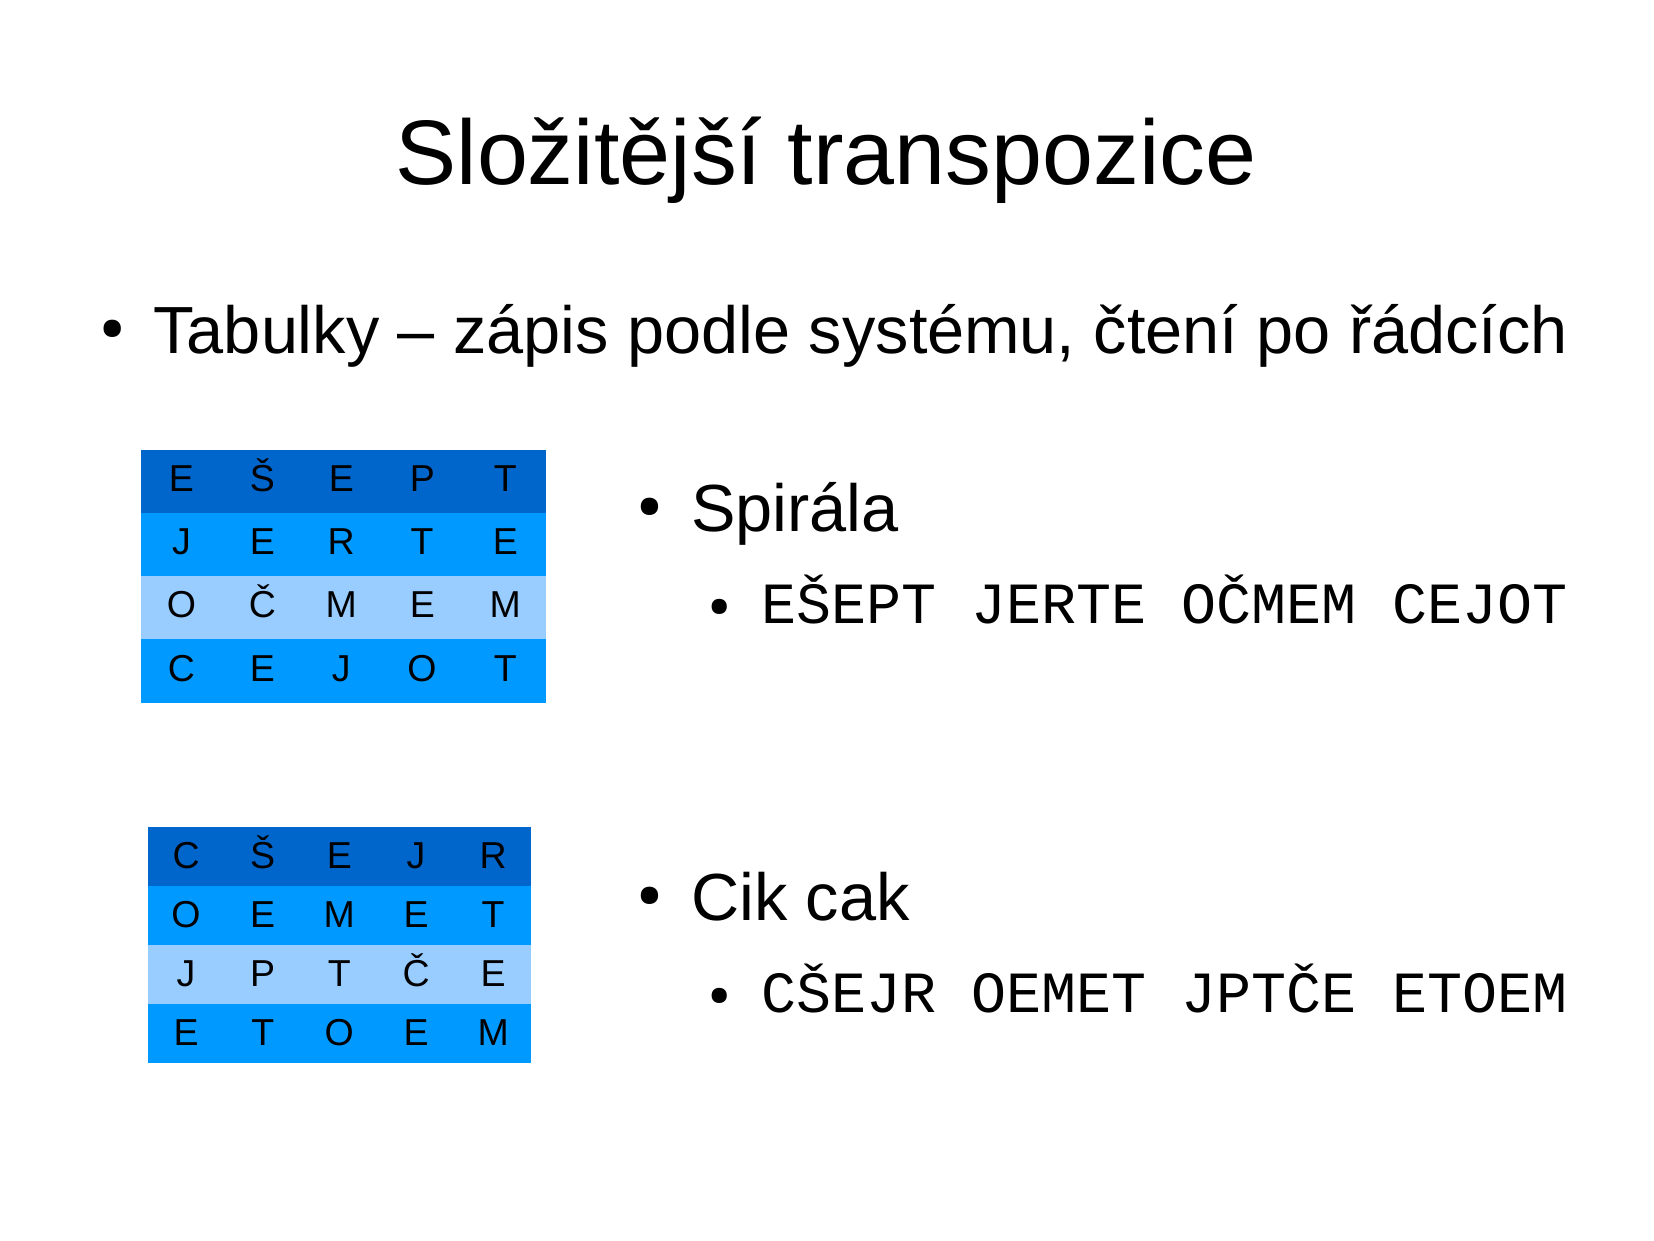

# Složitější transpozice
Tabulky – zápis podle systému, čtení po řádcích
| E | Š | E | P | T |
| --- | --- | --- | --- | --- |
| J | E | R | T | E |
| O | Č | M | E | M |
| C | E | J | O | T |
Spirála
EŠEPT JERTE OČMEM CEJOT
Cik cak
CŠEJR OEMET JPTČE ETOEM
| C | Š | E | J | R |
| --- | --- | --- | --- | --- |
| O | E | M | E | T |
| J | P | T | Č | E |
| E | T | O | E | M |